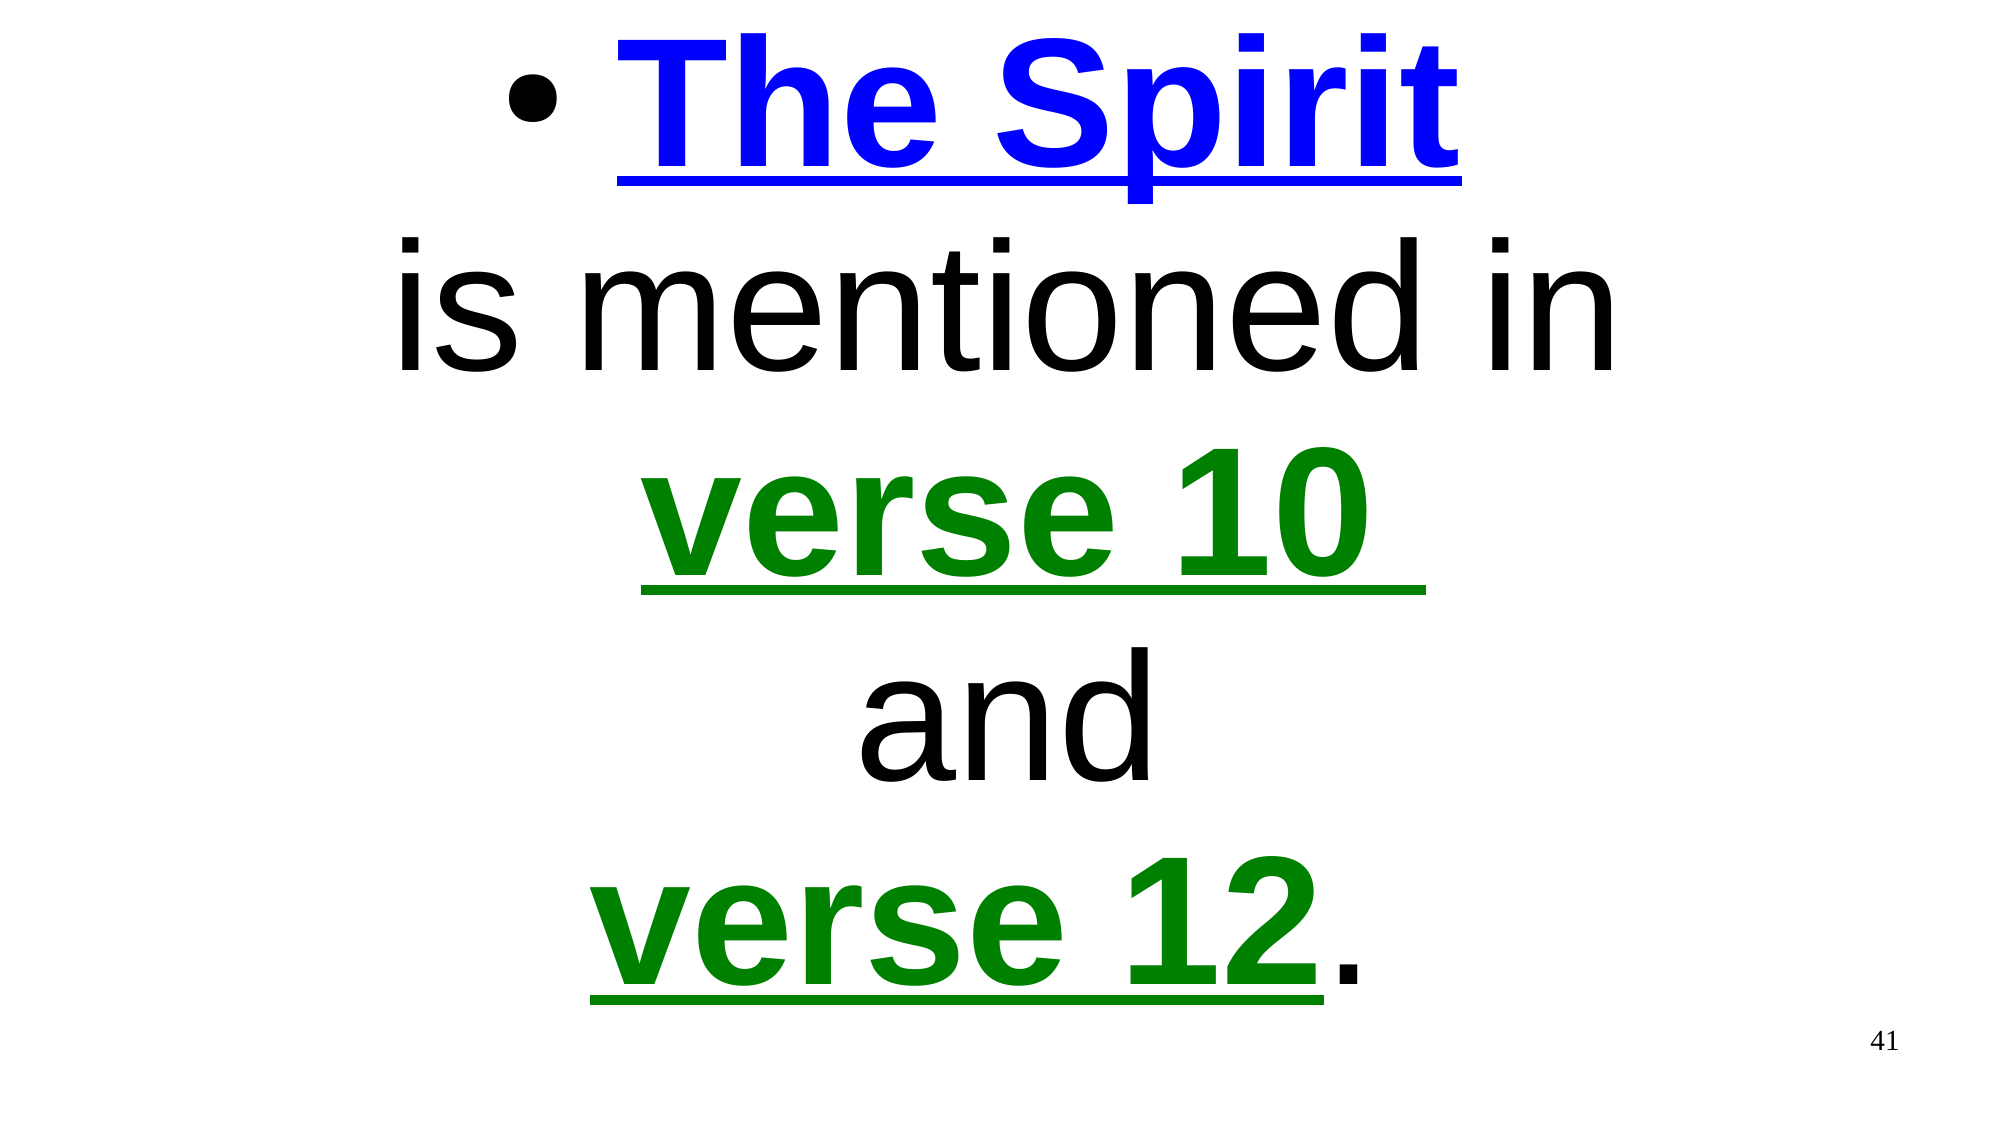

# The Spirit is mentioned in verse 10 and verse 12.
41